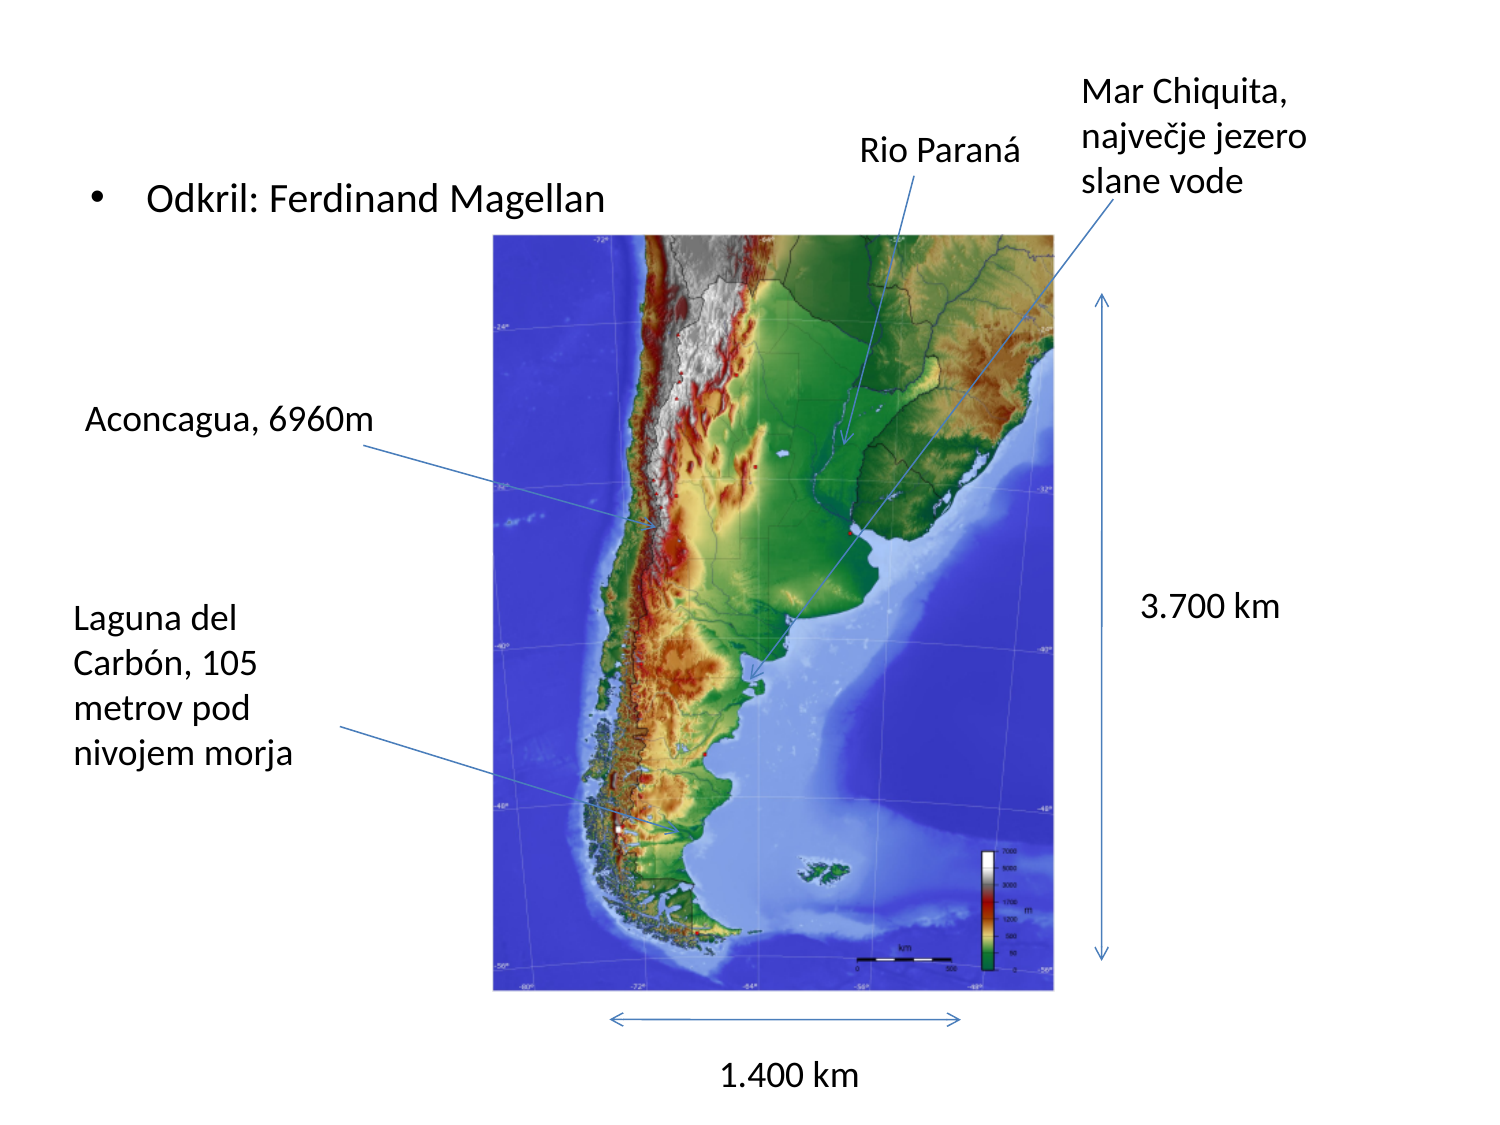

# Odkril: Ferdinand Magellan
Mar Chiquita, največje jezero slane vode
Rio Paraná
Aconcagua, 6960m
3.700 km
Laguna del Carbón, 105 metrov pod nivojem morja
1.400 km